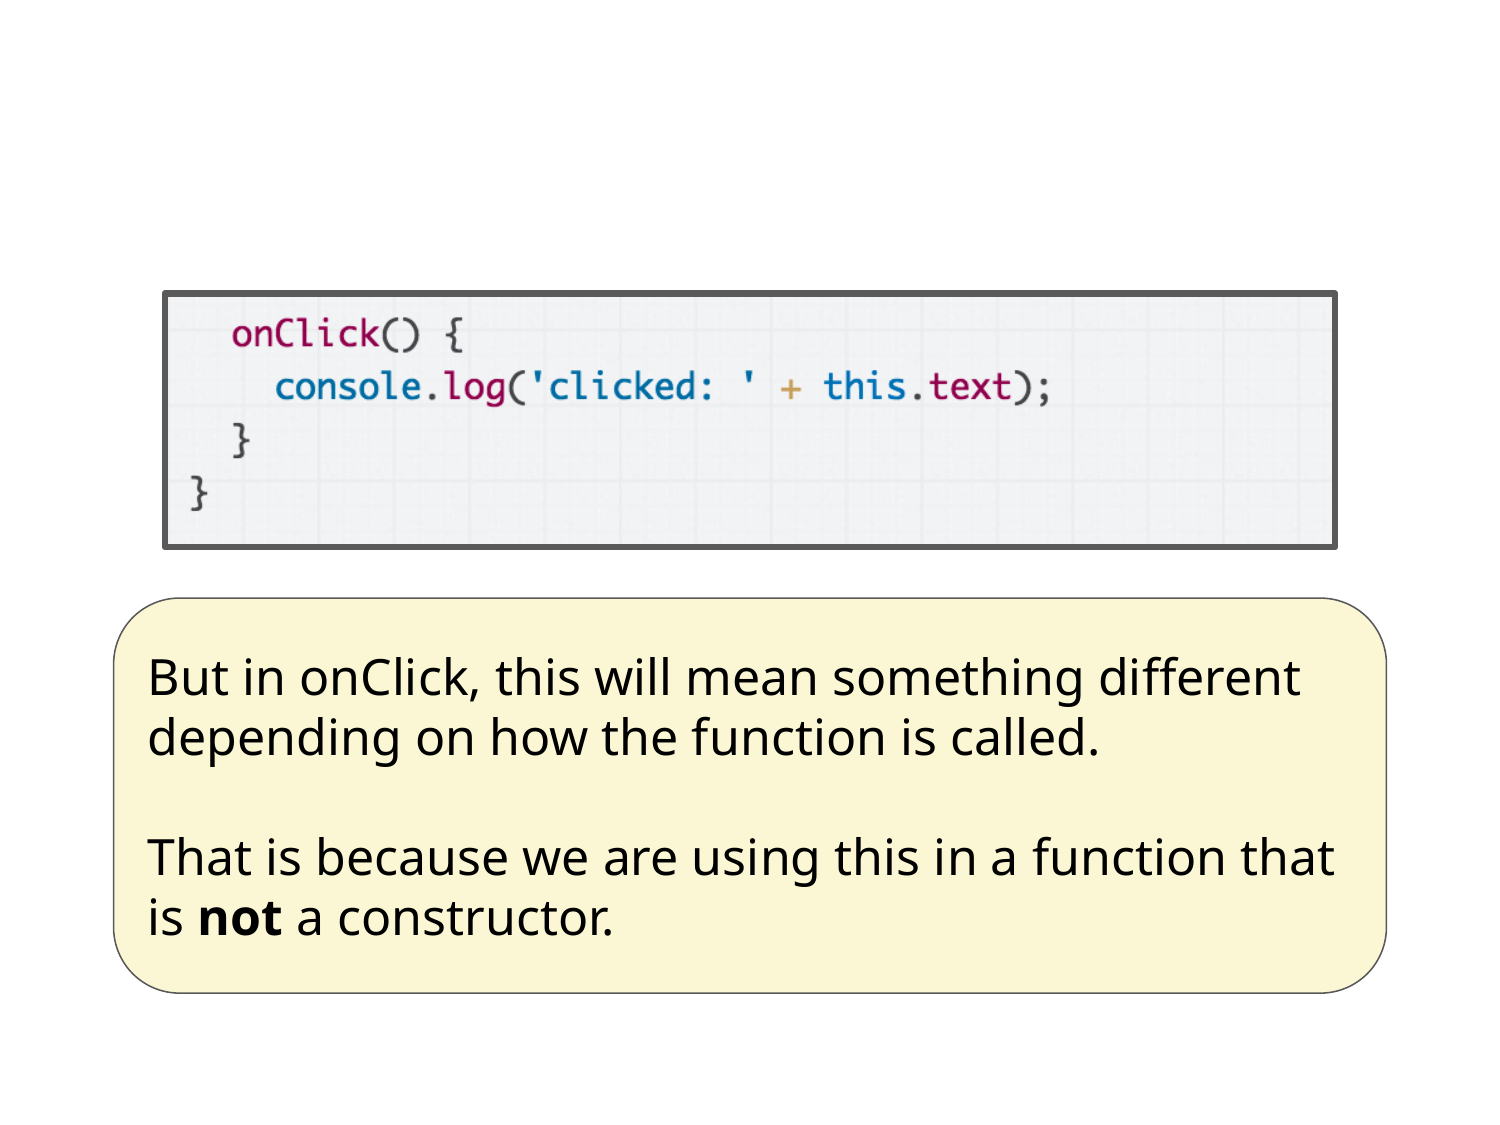

But in onClick, this will mean something different depending on how the function is called.
That is because we are using this in a function that is not a constructor.